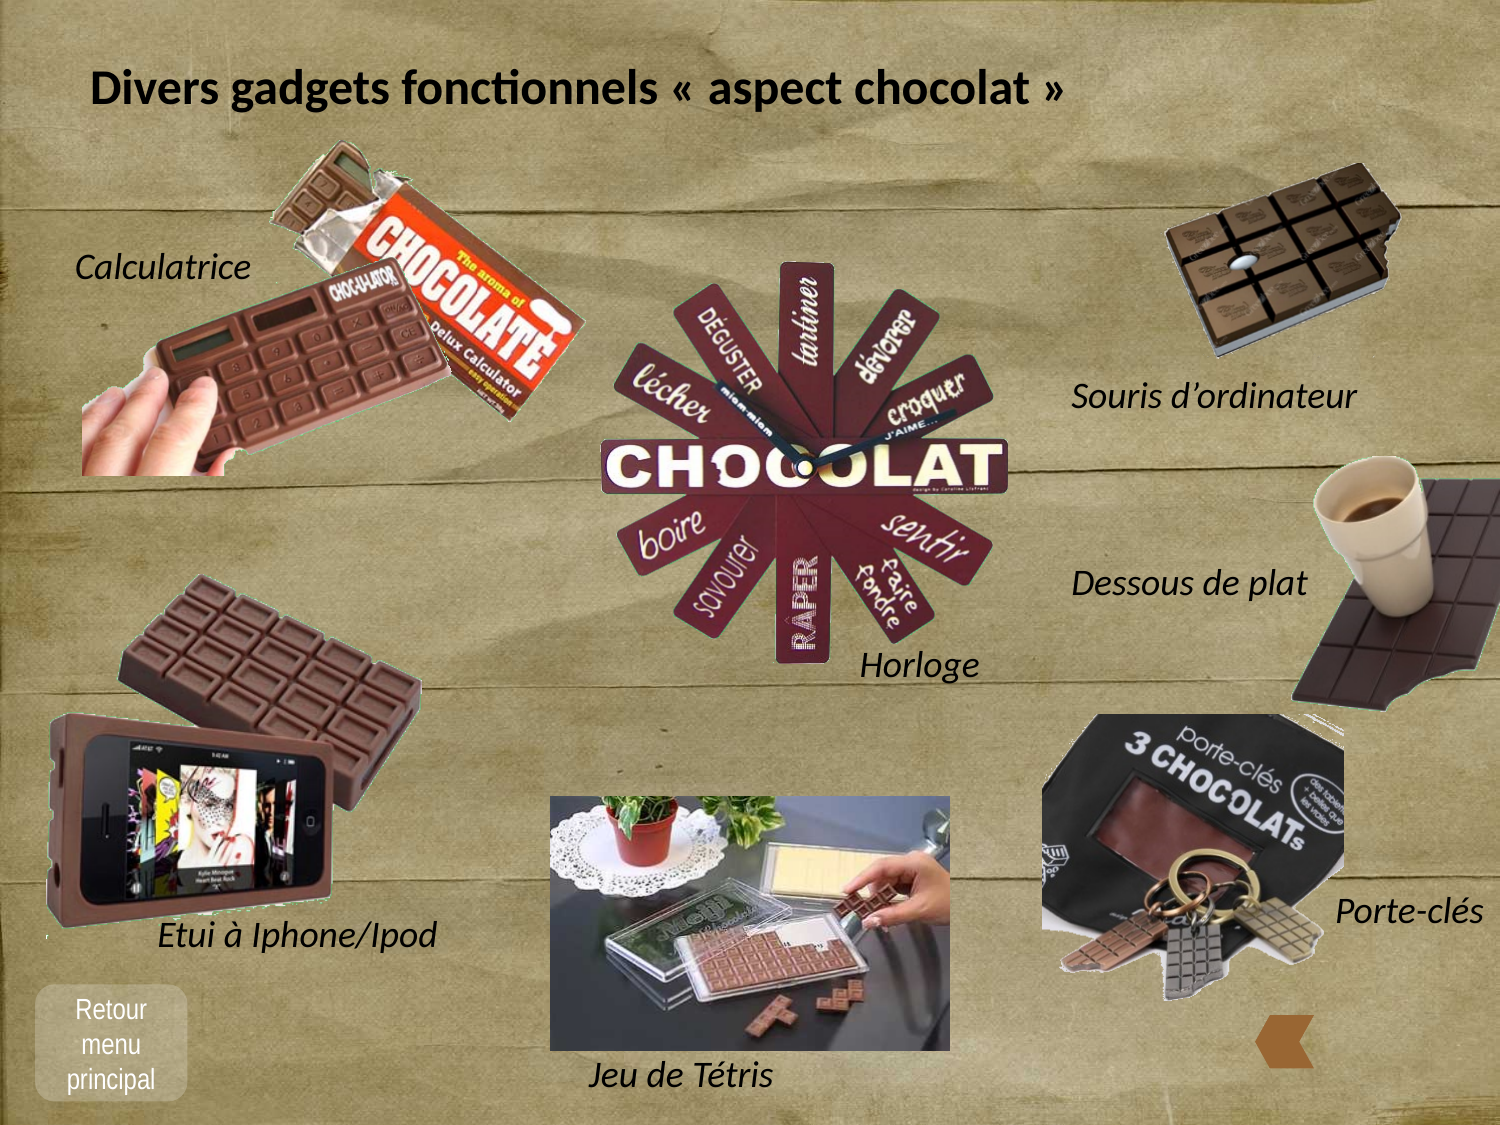

#
Divers gadgets fonctionnels « aspect chocolat »
Calculatrice
Souris d’ordinateur
Dessous de plat
Horloge
Porte-clés
Etui à Iphone/Ipod
Retour menu
principal
Jeu de Tétris